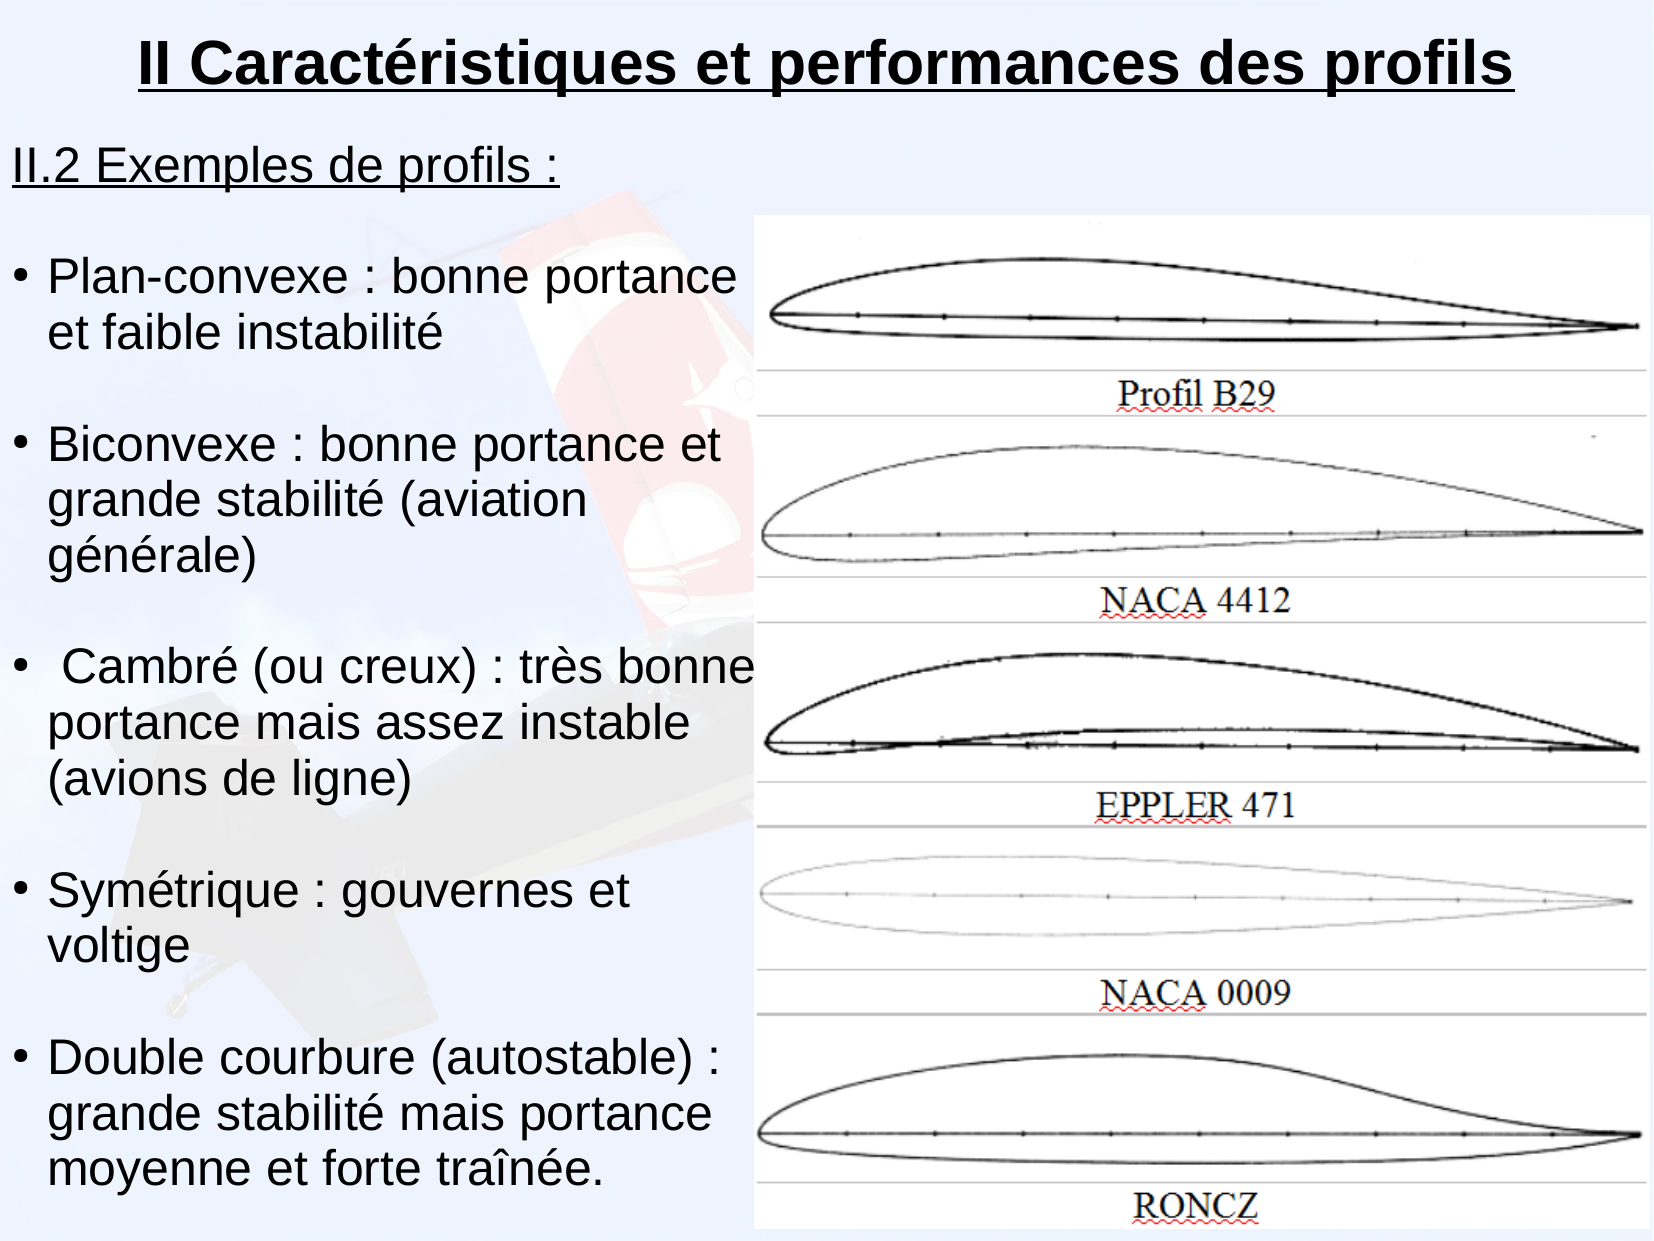

# II Caractéristiques et performances des profils
II.2 Exemples de profils :
Plan-convexe : bonne portance et faible instabilité
Biconvexe : bonne portance et grande stabilité (aviation générale)
 Cambré (ou creux) : très bonne portance mais assez instable (avions de ligne)
Symétrique : gouvernes et voltige
Double courbure (autostable) : grande stabilité mais portance moyenne et forte traînée.
37